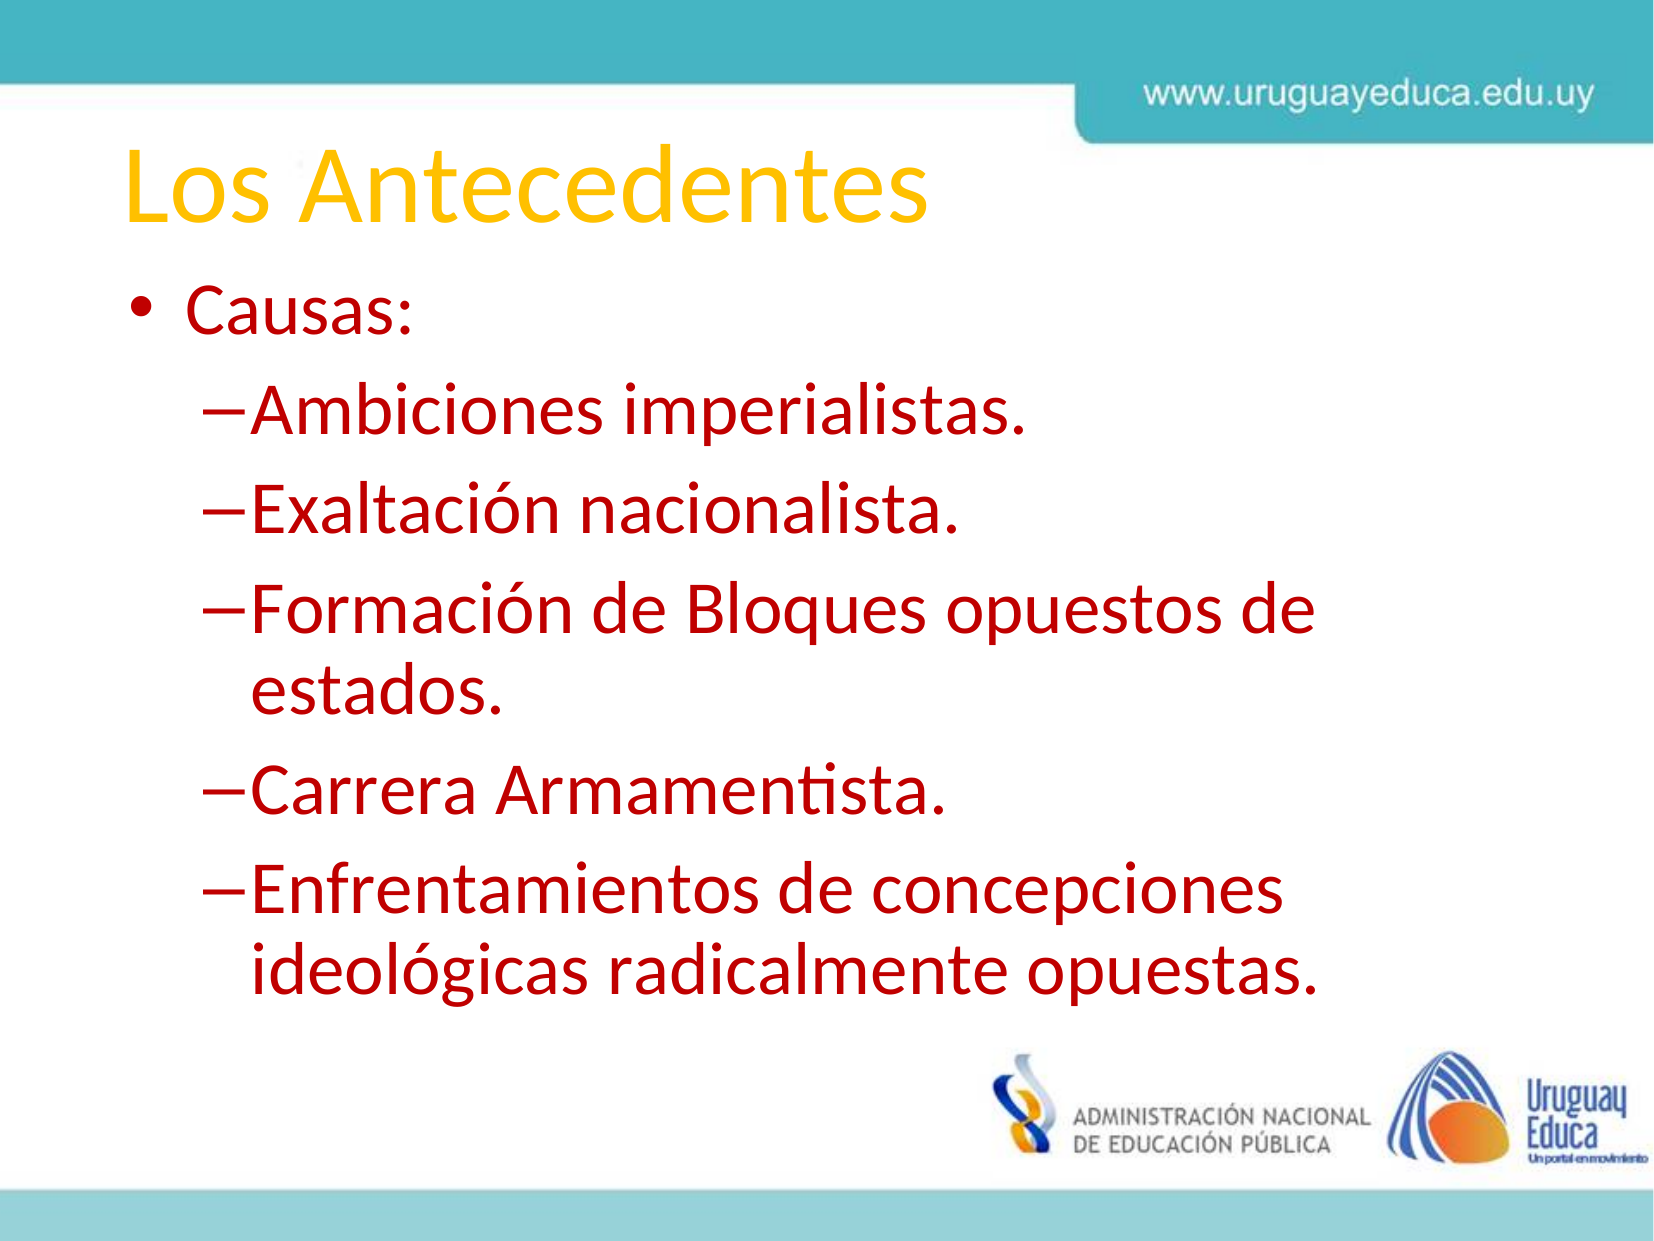

# Los Antecedentes
Causas:
Ambiciones imperialistas.
Exaltación nacionalista.
Formación de Bloques opuestos de estados.
Carrera Armamentista.
Enfrentamientos de concepciones ideológicas radicalmente opuestas.